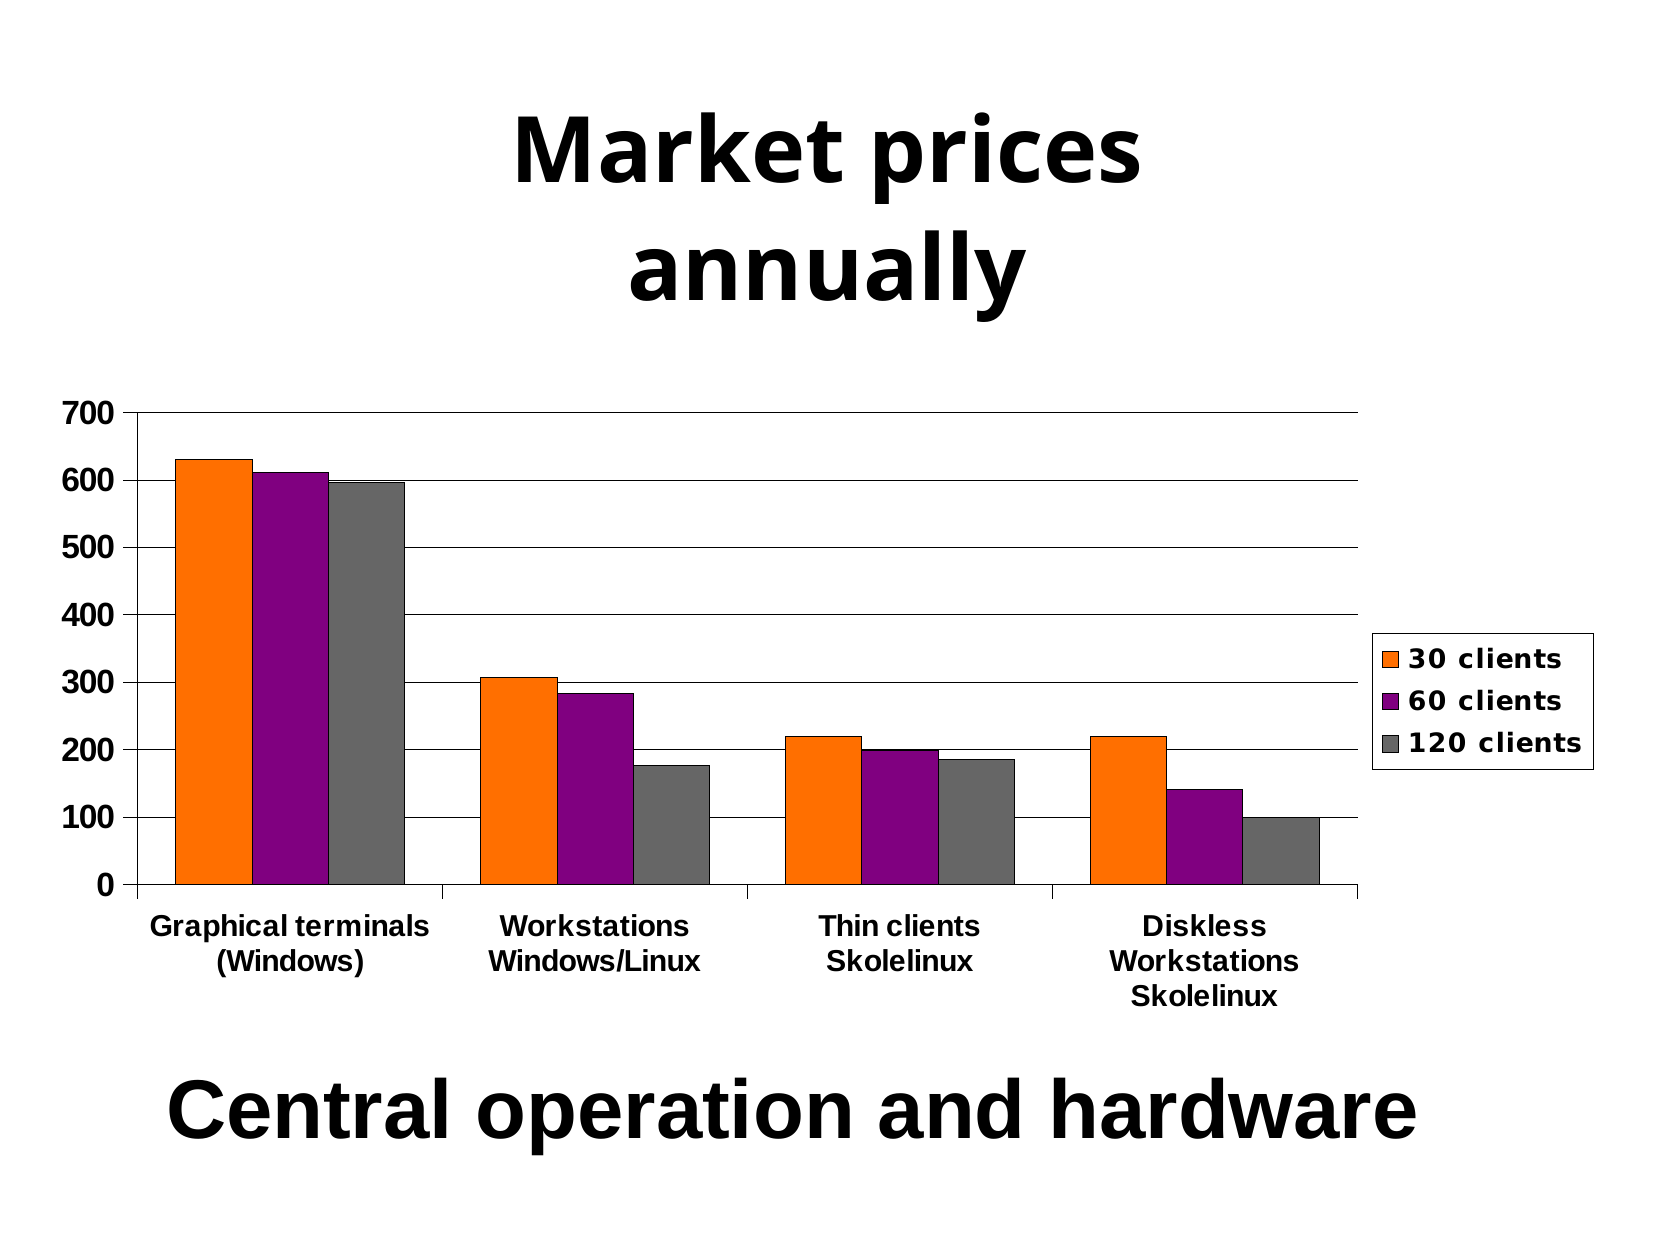

# Market prices annually
### Chart
| Category | 30 clients | 60 clients | 120 clients |
|---|---|---|---|
| Graphical terminals (Windows) | 629.695162016915 | 610.793915278506 | 597.068009908948 |
| Workstations Windows/Linux | 307.536373372802 | 284.134829791915 | 176.044656056669 |
| Thin clients Skolelinux | 219.851567607654 | 198.700172448006 | 184.974267078447 |
| Diskless Workstations Skolelinux | 219.851567607654 | 141.427861701175 | 99.0658009582006 |Central operation and hardware